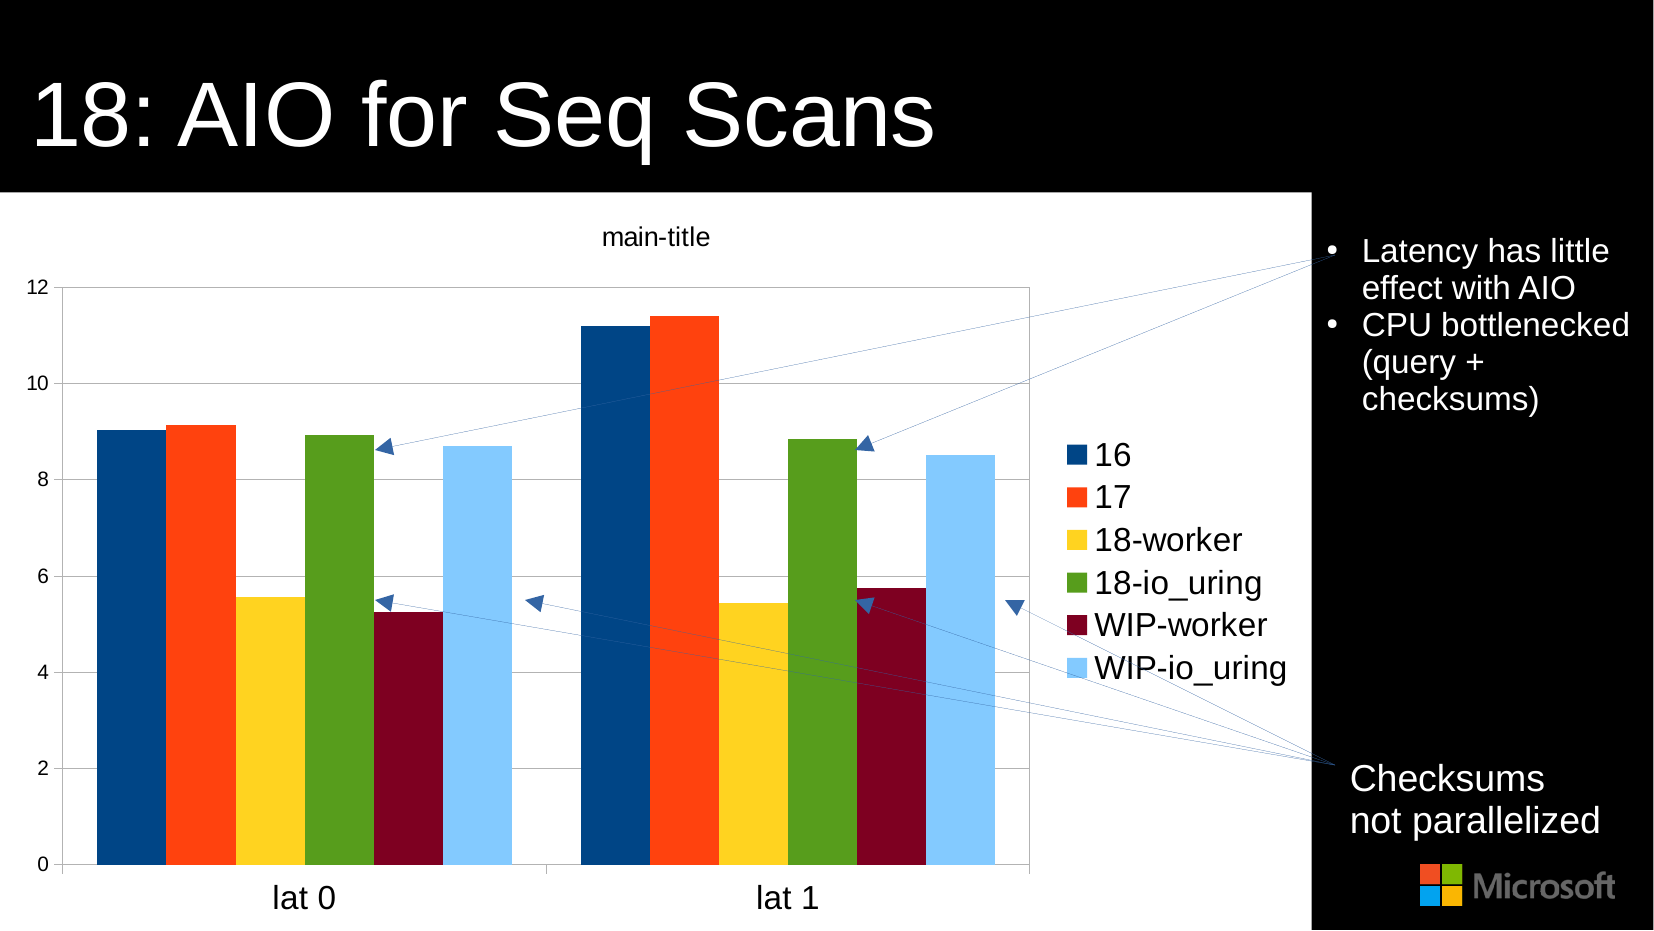

# 18: AIO for Seq Scans
### Chart: main-title
| Category | 16 | 17 | 18-worker | 18-io_uring | WIP-worker | WIP-io_uring |
|---|---|---|---|---|---|---|
| lat 0 | 9.03 | 9.14 | 5.56 | 8.94 | 5.26 | 8.7 |
| lat 1 | 11.21 | 11.41 | 5.43 | 8.86 | 5.75 | 8.51 |Latency has little effect with AIO
CPU bottlenecked (query + checksums)
Checksums not parallelized